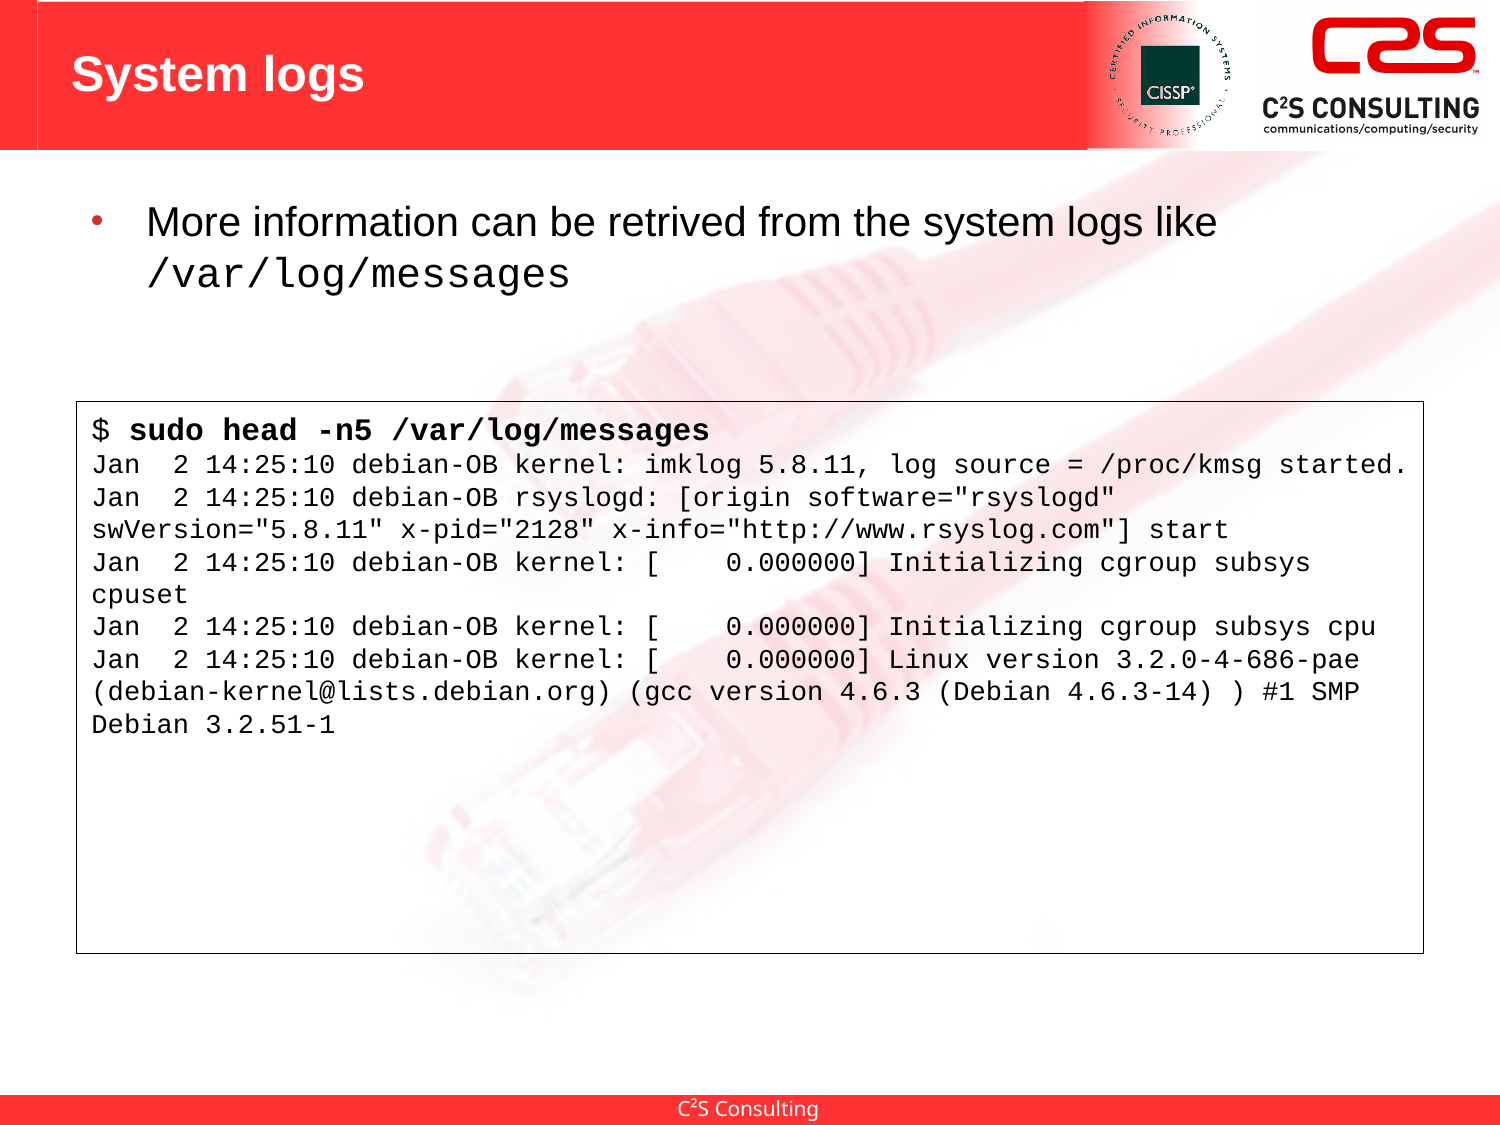

System logs
# More information can be retrived from the system logs like /var/log/messages
$ sudo head -n5 /var/log/messages
Jan 2 14:25:10 debian-OB kernel: imklog 5.8.11, log source = /proc/kmsg started.
Jan 2 14:25:10 debian-OB rsyslogd: [origin software="rsyslogd" swVersion="5.8.11" x-pid="2128" x-info="http://www.rsyslog.com"] start
Jan 2 14:25:10 debian-OB kernel: [ 0.000000] Initializing cgroup subsys cpuset
Jan 2 14:25:10 debian-OB kernel: [ 0.000000] Initializing cgroup subsys cpu
Jan 2 14:25:10 debian-OB kernel: [ 0.000000] Linux version 3.2.0-4-686-pae (debian-kernel@lists.debian.org) (gcc version 4.6.3 (Debian 4.6.3-14) ) #1 SMP Debian 3.2.51-1